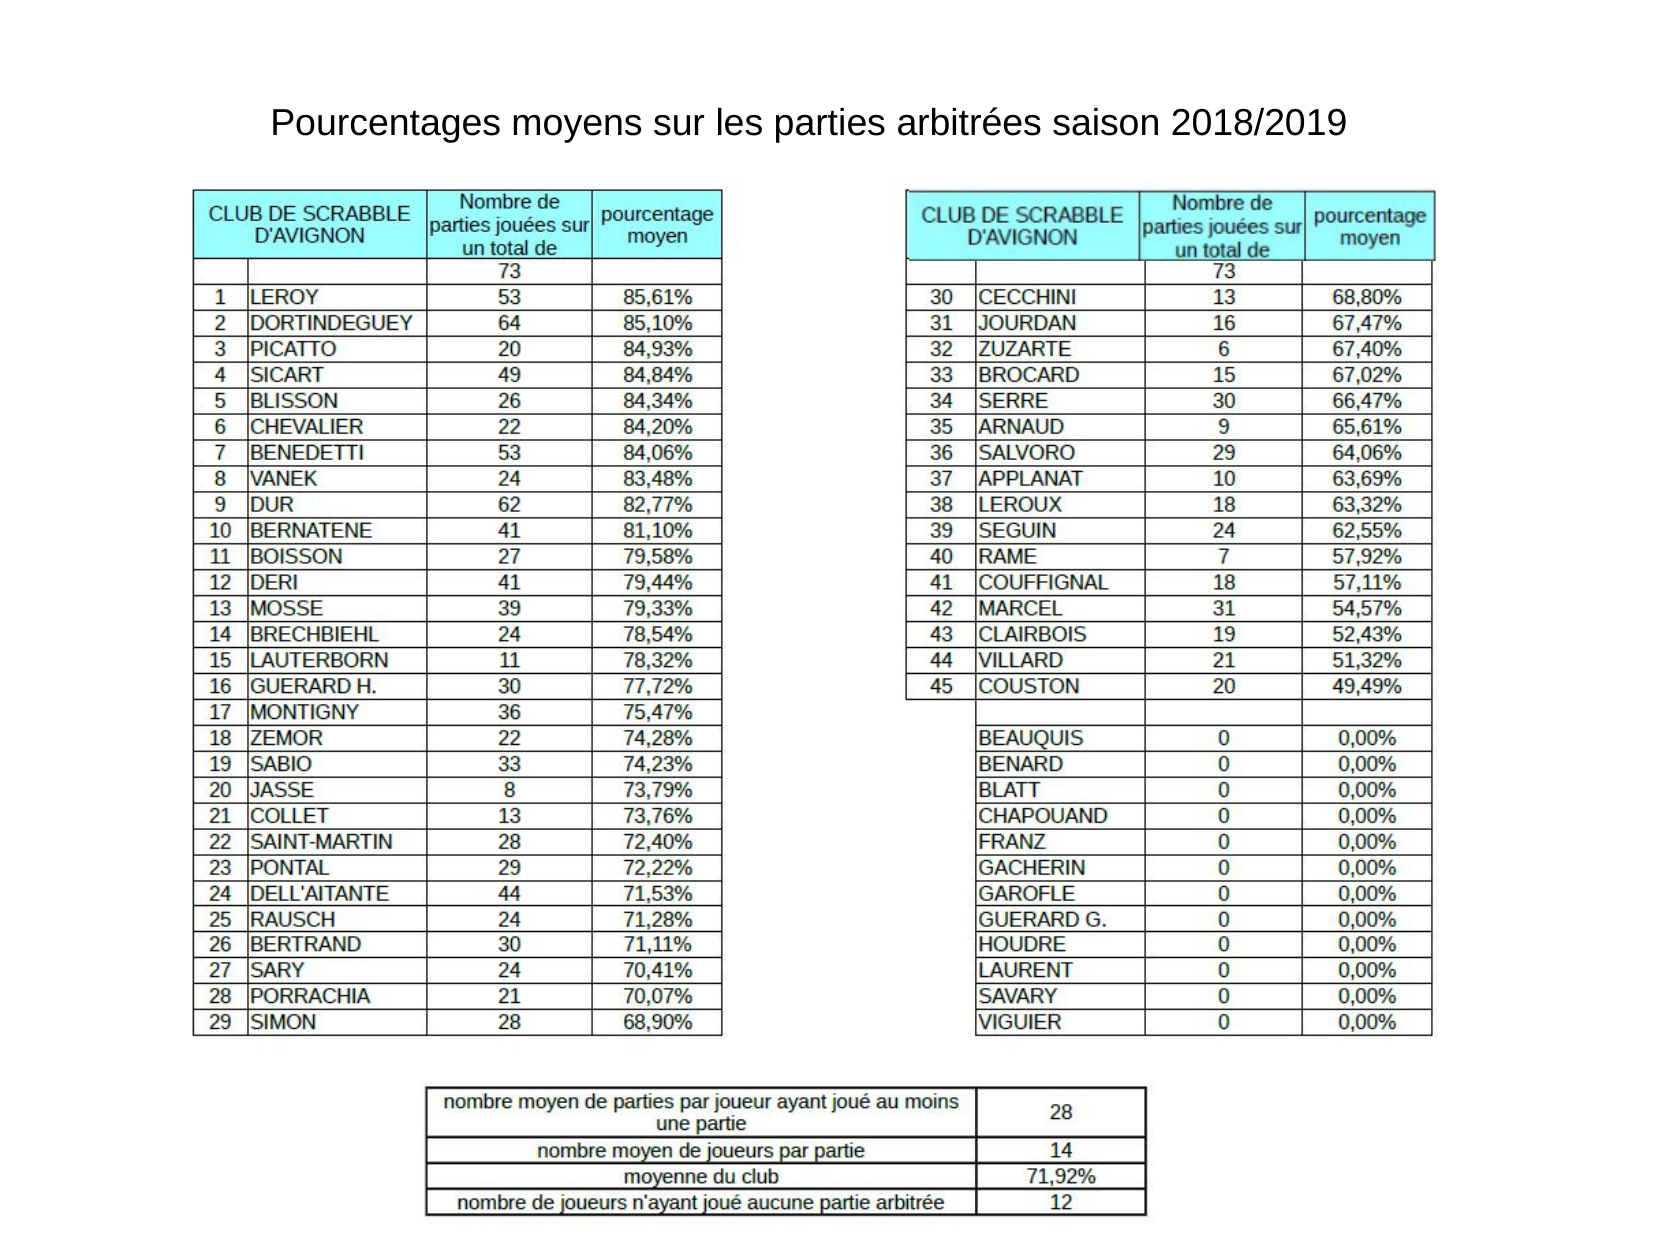

Pourcentages moyens sur les parties arbitrées saison 2018/2019